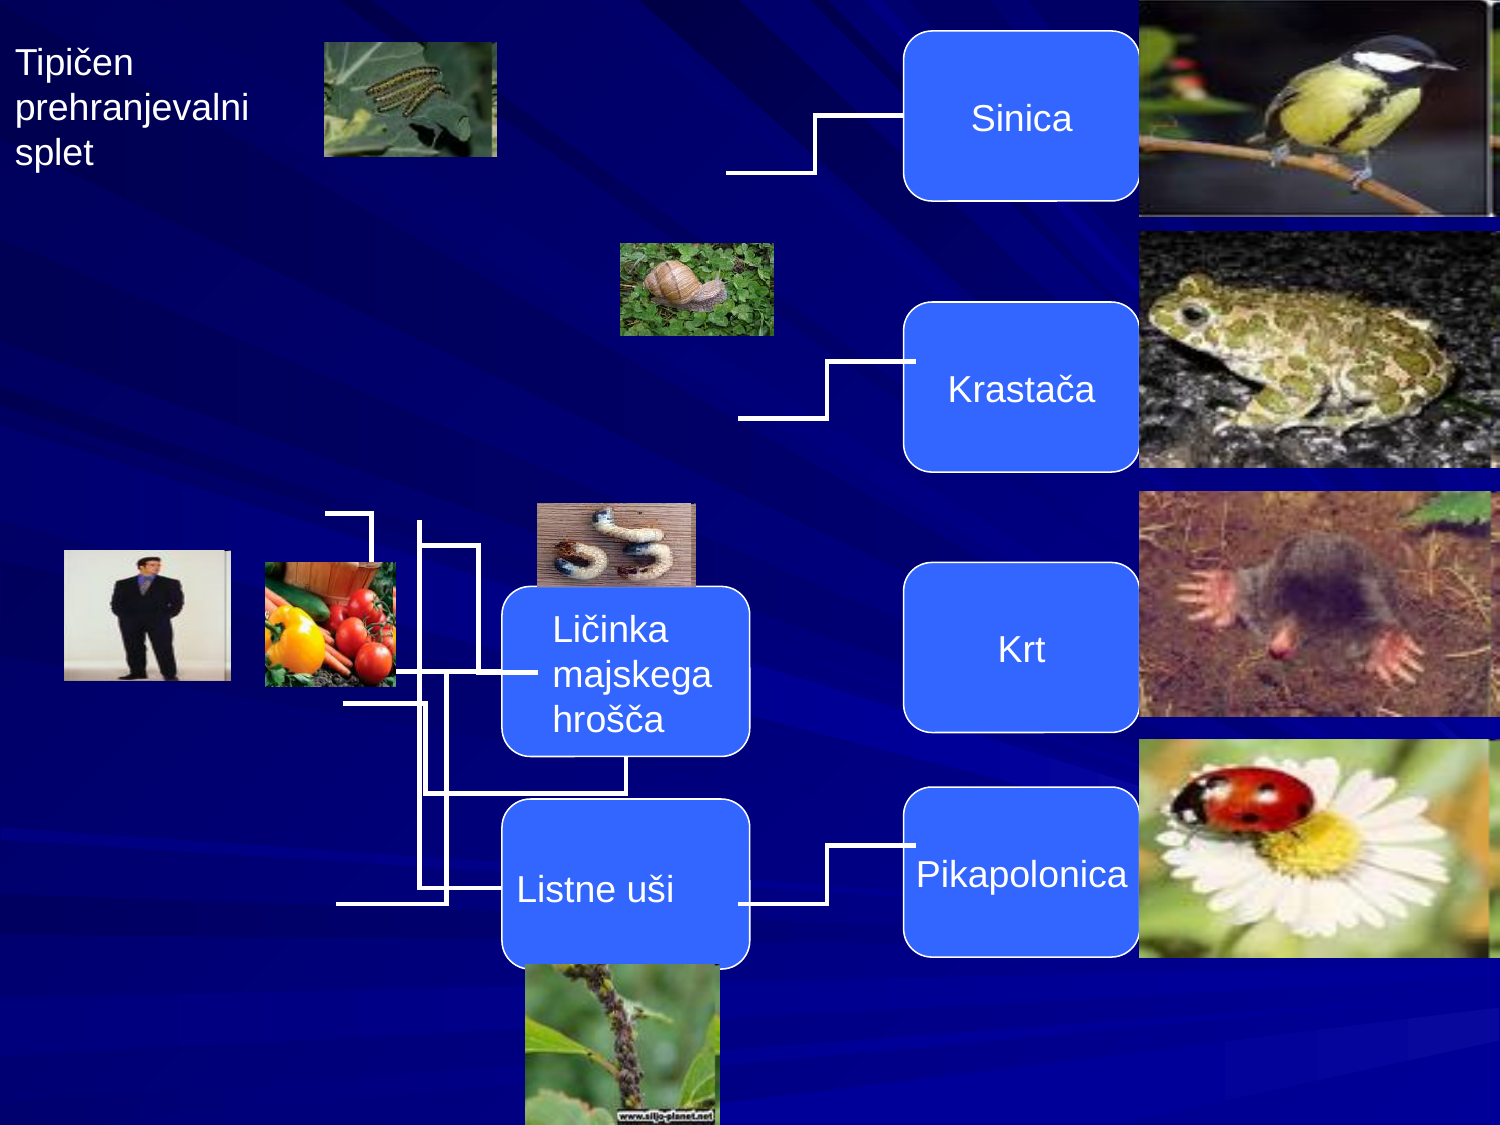

Krastača
Krt
Pikapolonica
Gosenica
Kapusovega
belina
Človek
Vrtnine
Vrtni polž
Tipičen prehranjevalni splet
Sinica
Ličinka majskega hrošča
Listne uši